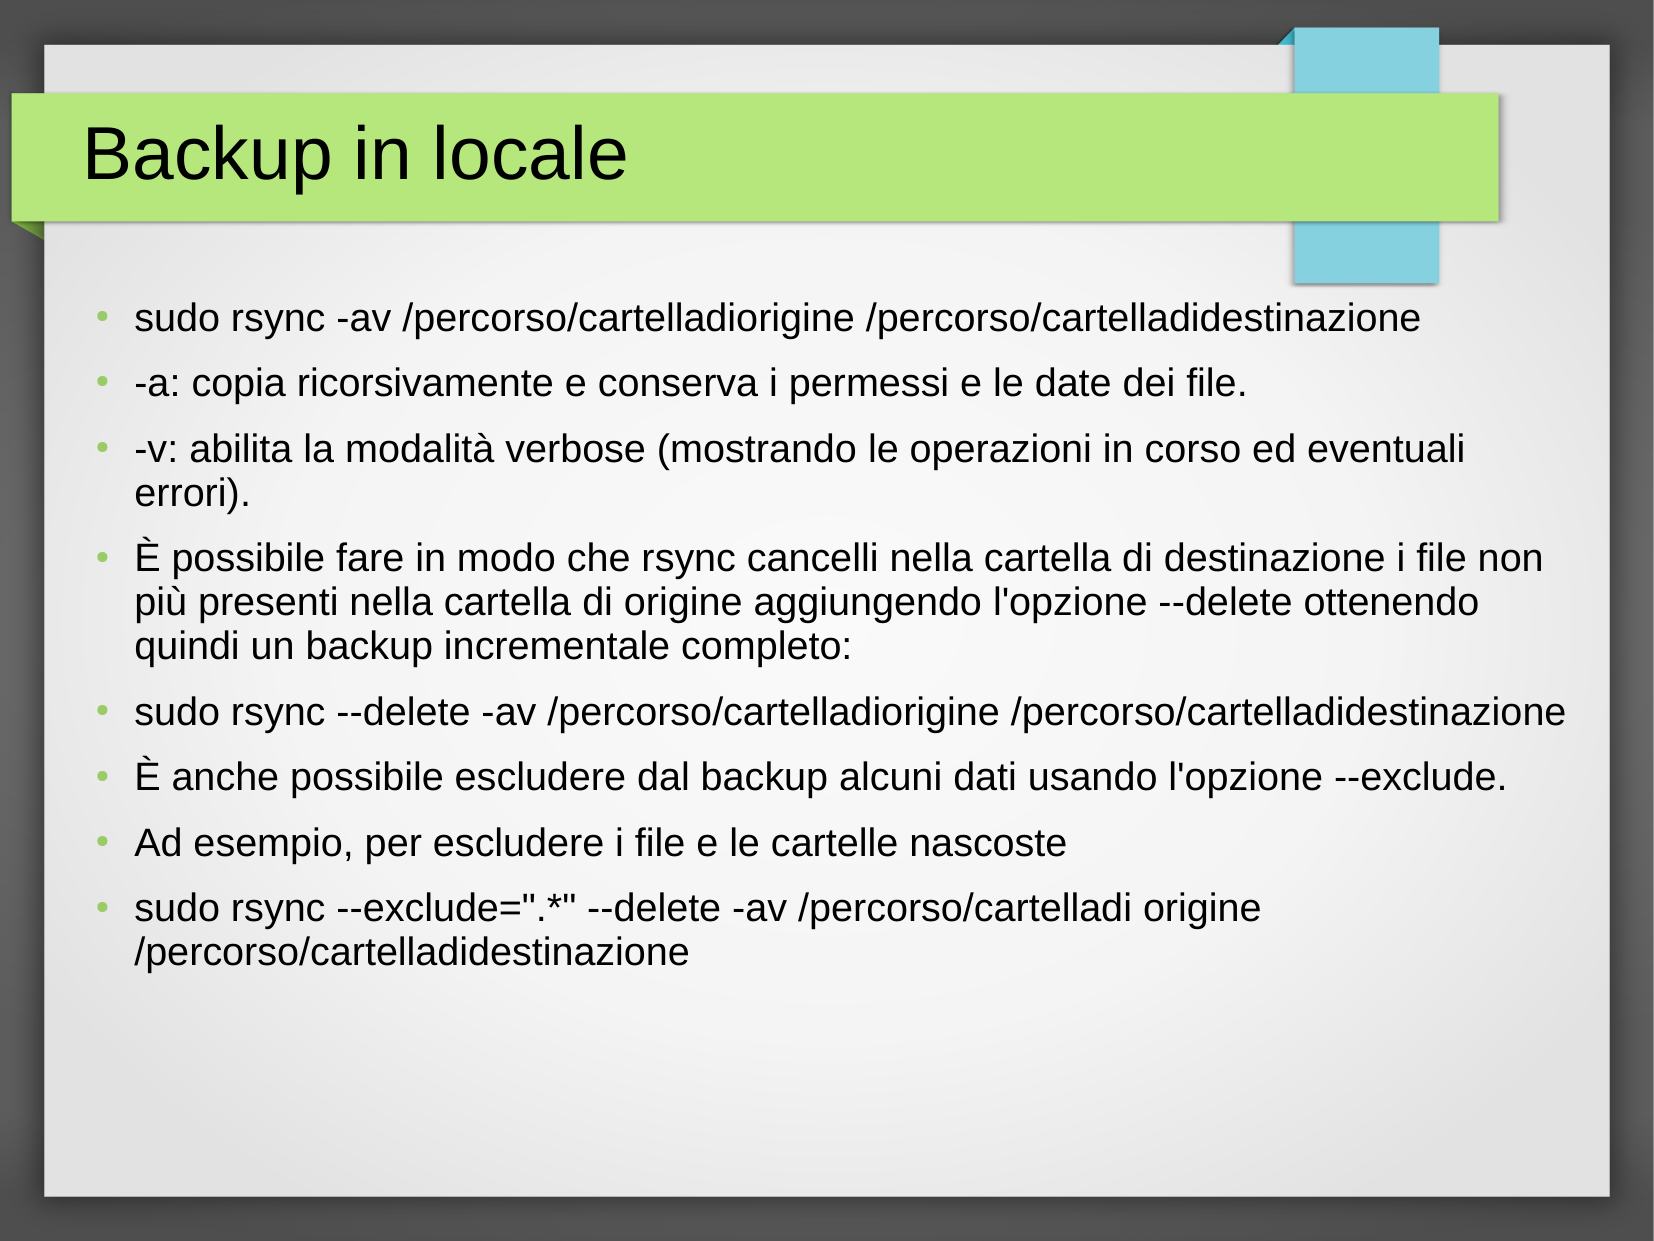

# Backup in locale
sudo rsync -av /percorso/cartelladiorigine /percorso/cartelladidestinazione
-a: copia ricorsivamente e conserva i permessi e le date dei file.
-v: abilita la modalità verbose (mostrando le operazioni in corso ed eventuali errori).
È possibile fare in modo che rsync cancelli nella cartella di destinazione i file non più presenti nella cartella di origine aggiungendo l'opzione --delete ottenendo quindi un backup incrementale completo:
sudo rsync --delete -av /percorso/cartelladiorigine /percorso/cartelladidestinazione
È anche possibile escludere dal backup alcuni dati usando l'opzione --exclude.
Ad esempio, per escludere i file e le cartelle nascoste
sudo rsync --exclude=".*" --delete -av /percorso/cartelladi origine /percorso/cartelladidestinazione